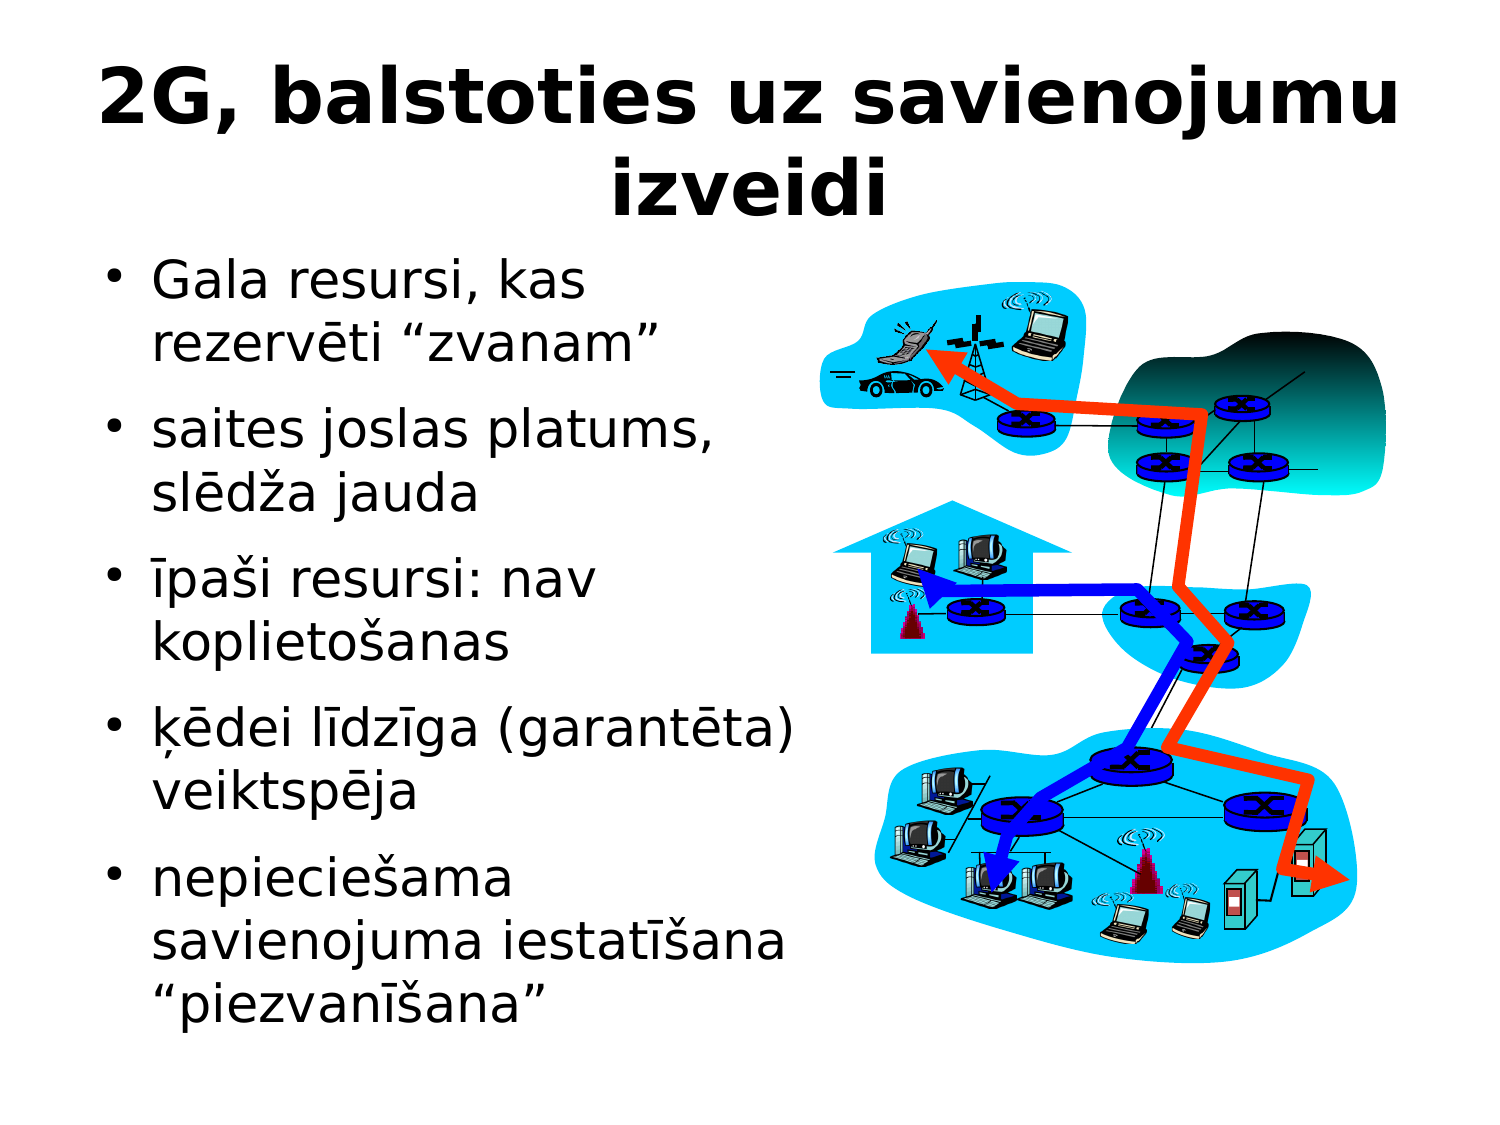

# 2G, balstoties uz savienojumu izveidi
Gala resursi, kas rezervēti “zvanam”
saites joslas platums, slēdža jauda
īpaši resursi: nav koplietošanas
ķēdei līdzīga (garantēta) veiktspēja
nepieciešama savienojuma iestatīšana “piezvanīšana”